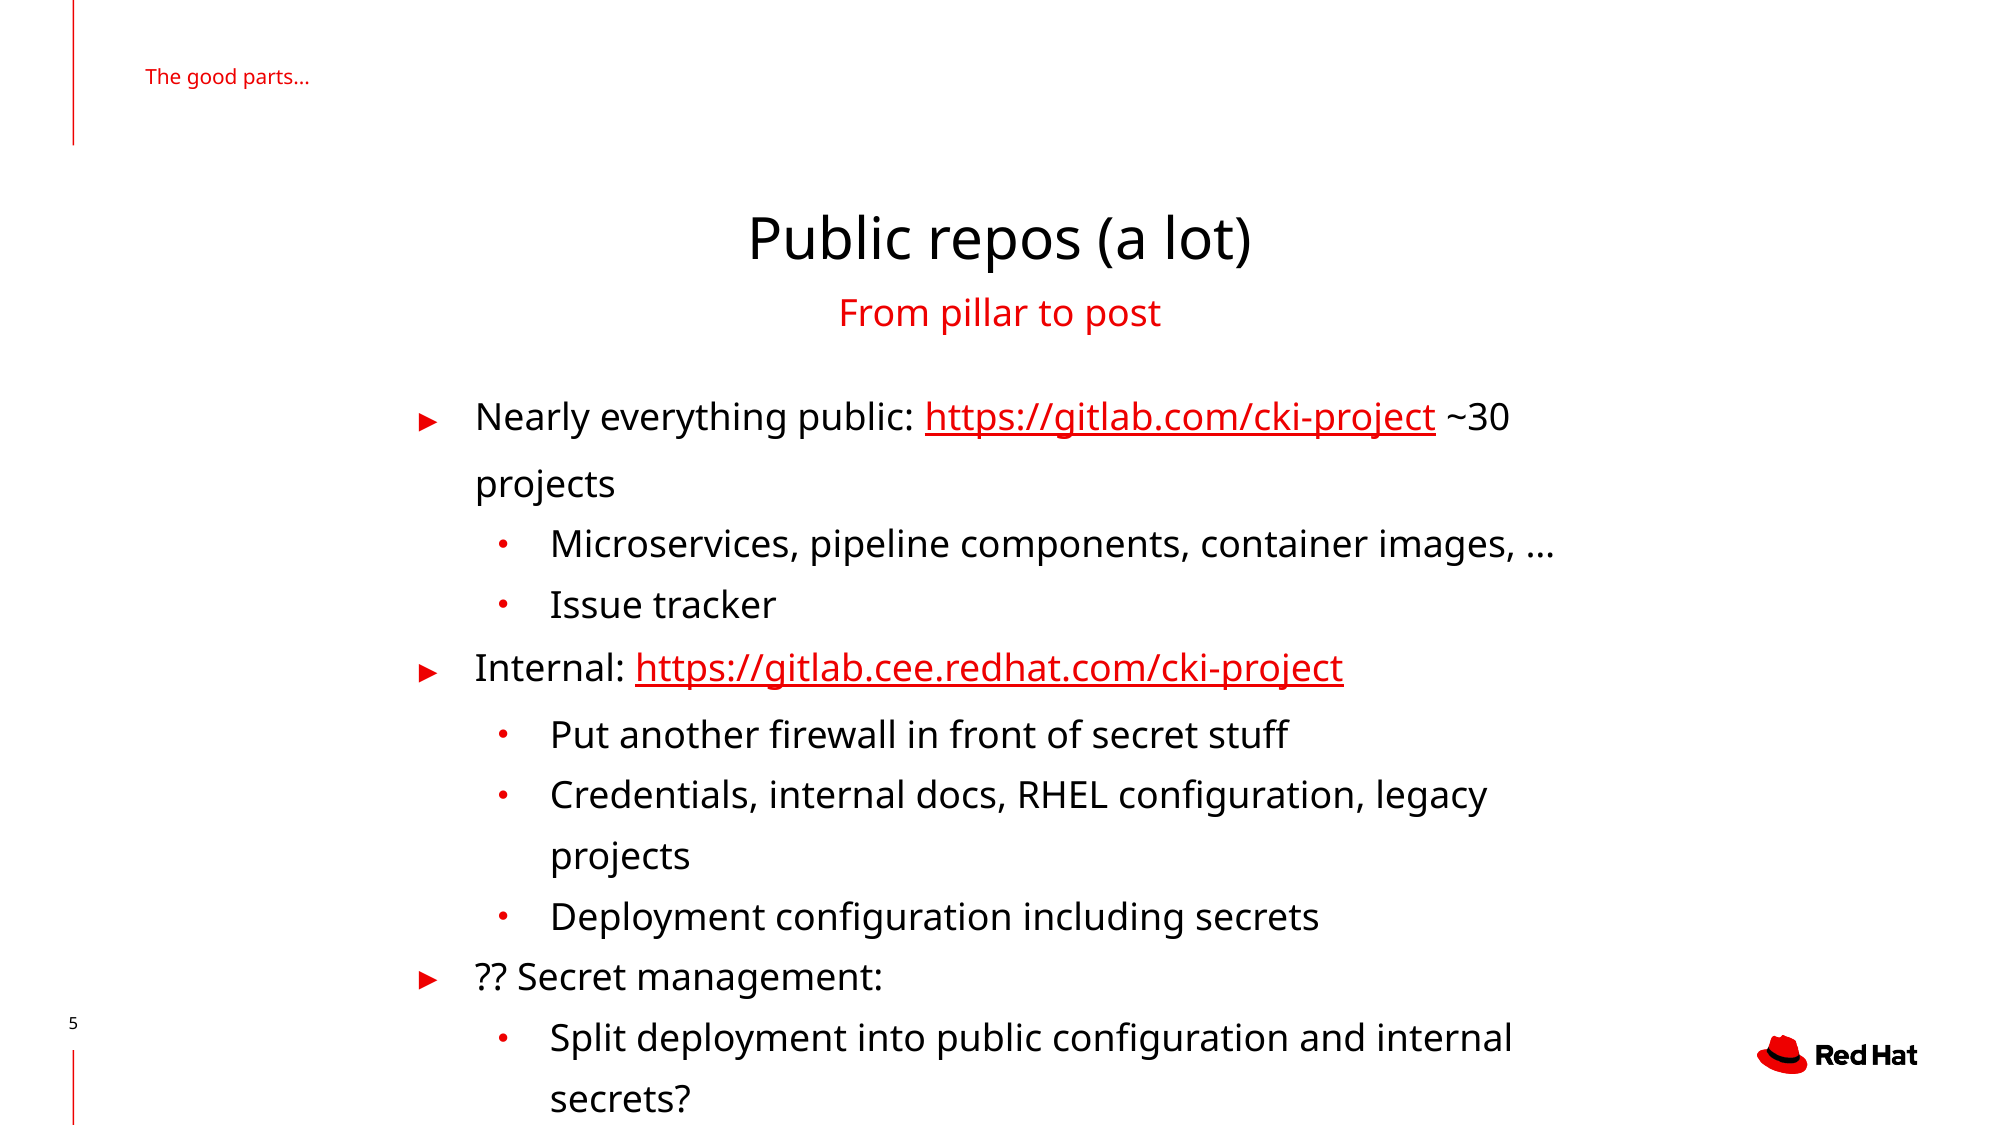

The good parts...
# Public repos (a lot)
From pillar to post
Nearly everything public: https://gitlab.com/cki-project ~30 projects
Microservices, pipeline components, container images, …
Issue tracker
Internal: https://gitlab.cee.redhat.com/cki-project
Put another firewall in front of secret stuff
Credentials, internal docs, RHEL configuration, legacy projects
Deployment configuration including secrets
?? Secret management:
Split deployment into public configuration and internal secrets?